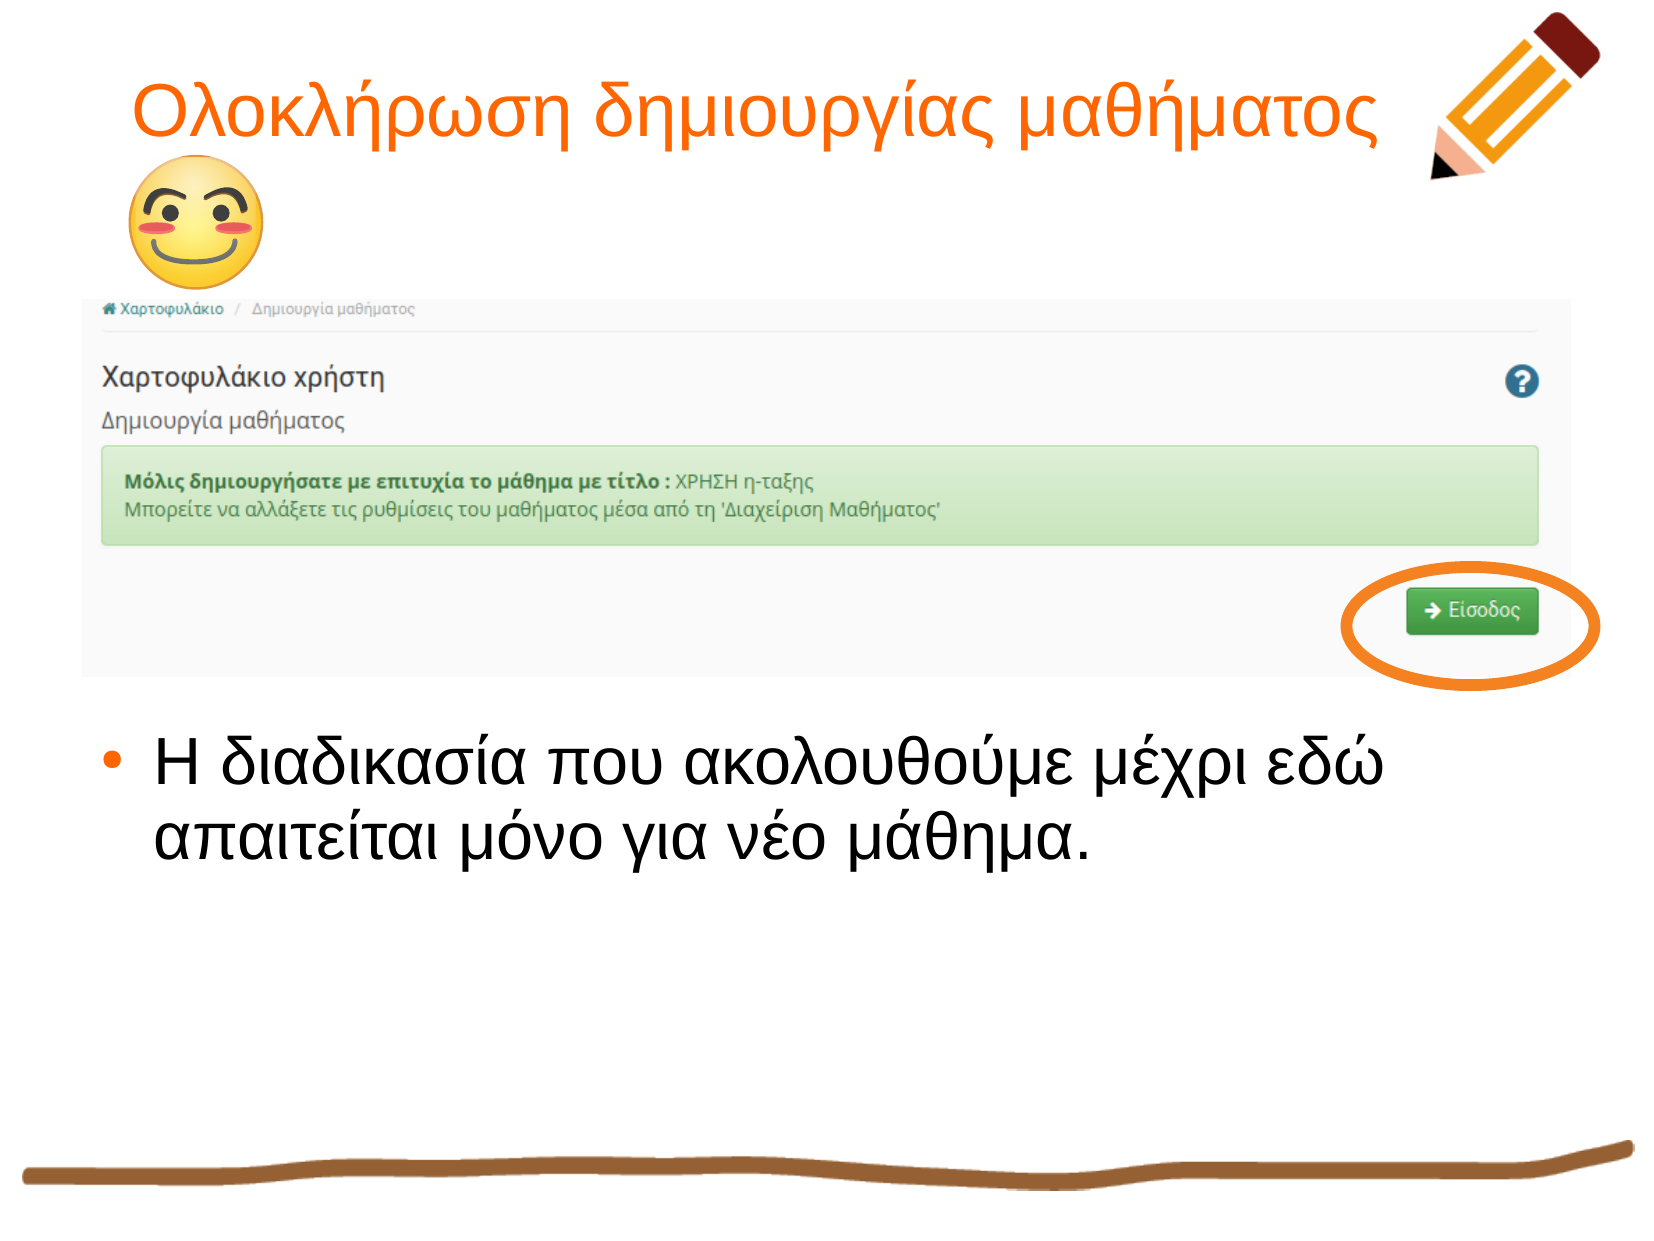

# Ολοκλήρωση δημιουργίας μαθήματος
Η διαδικασία που ακολουθούμε μέχρι εδώ απαιτείται μόνο για νέο μάθημα.